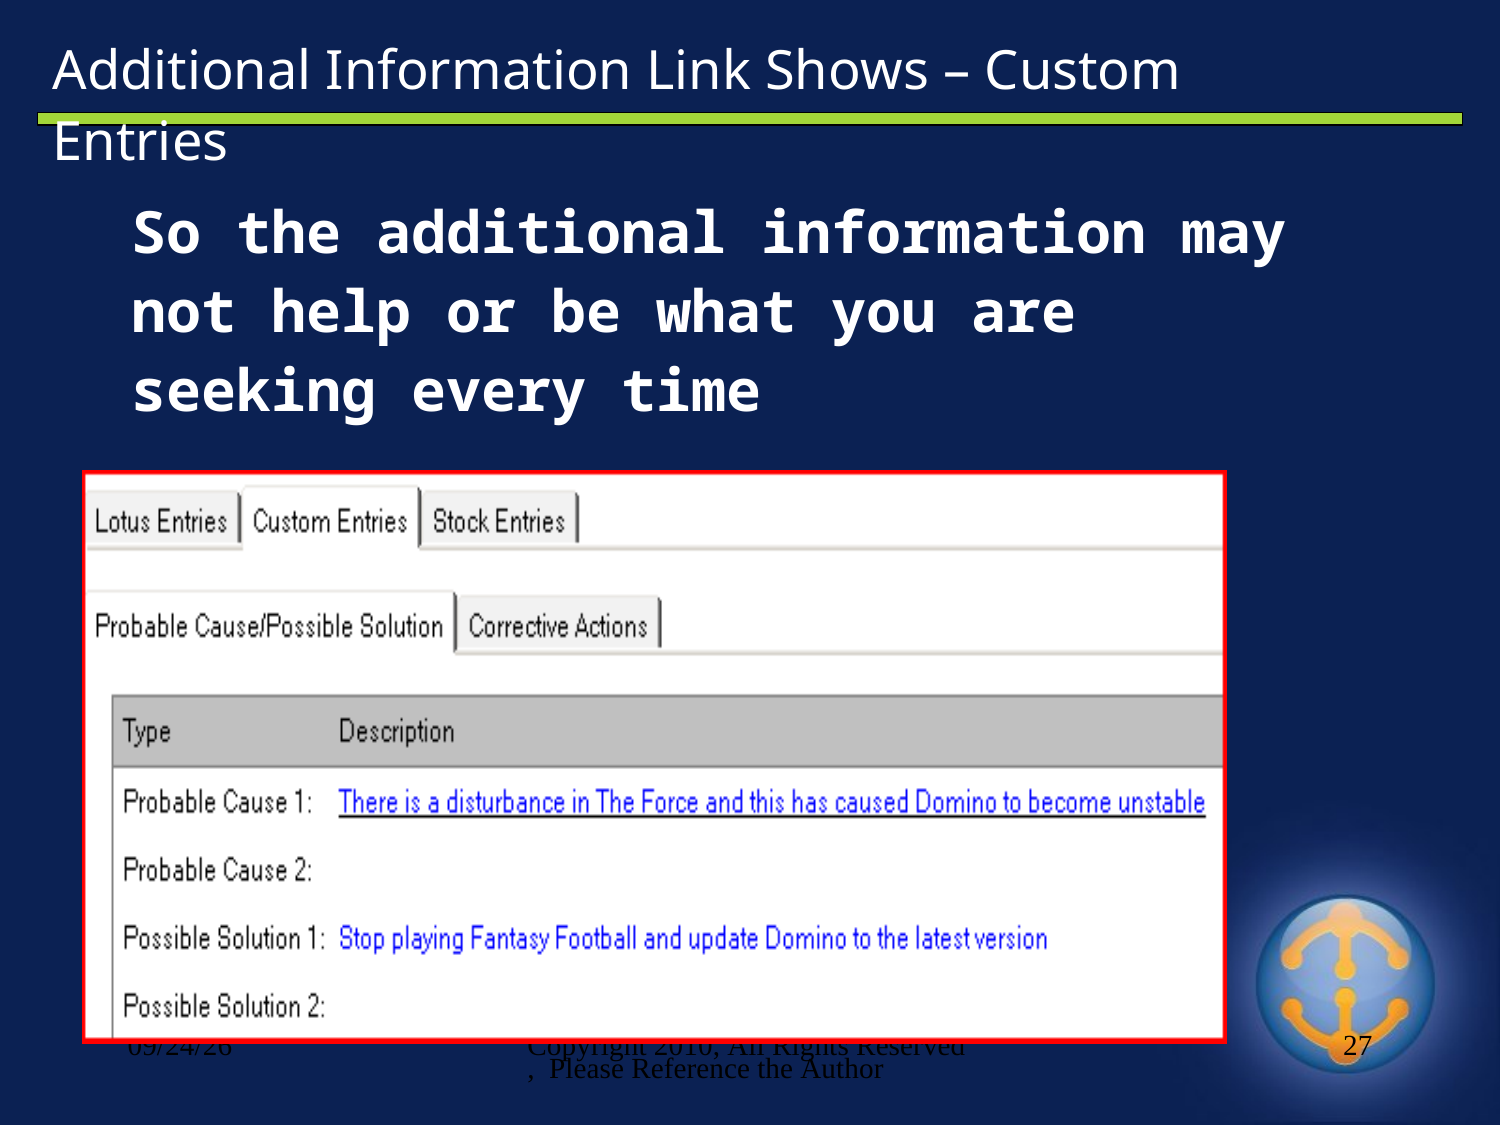

Additional Information Link Shows – Custom Entries
So the additional information may not help or be what you are seeking every time
Copyright 2010, All Rights Reserved, Please Reference the Author
27